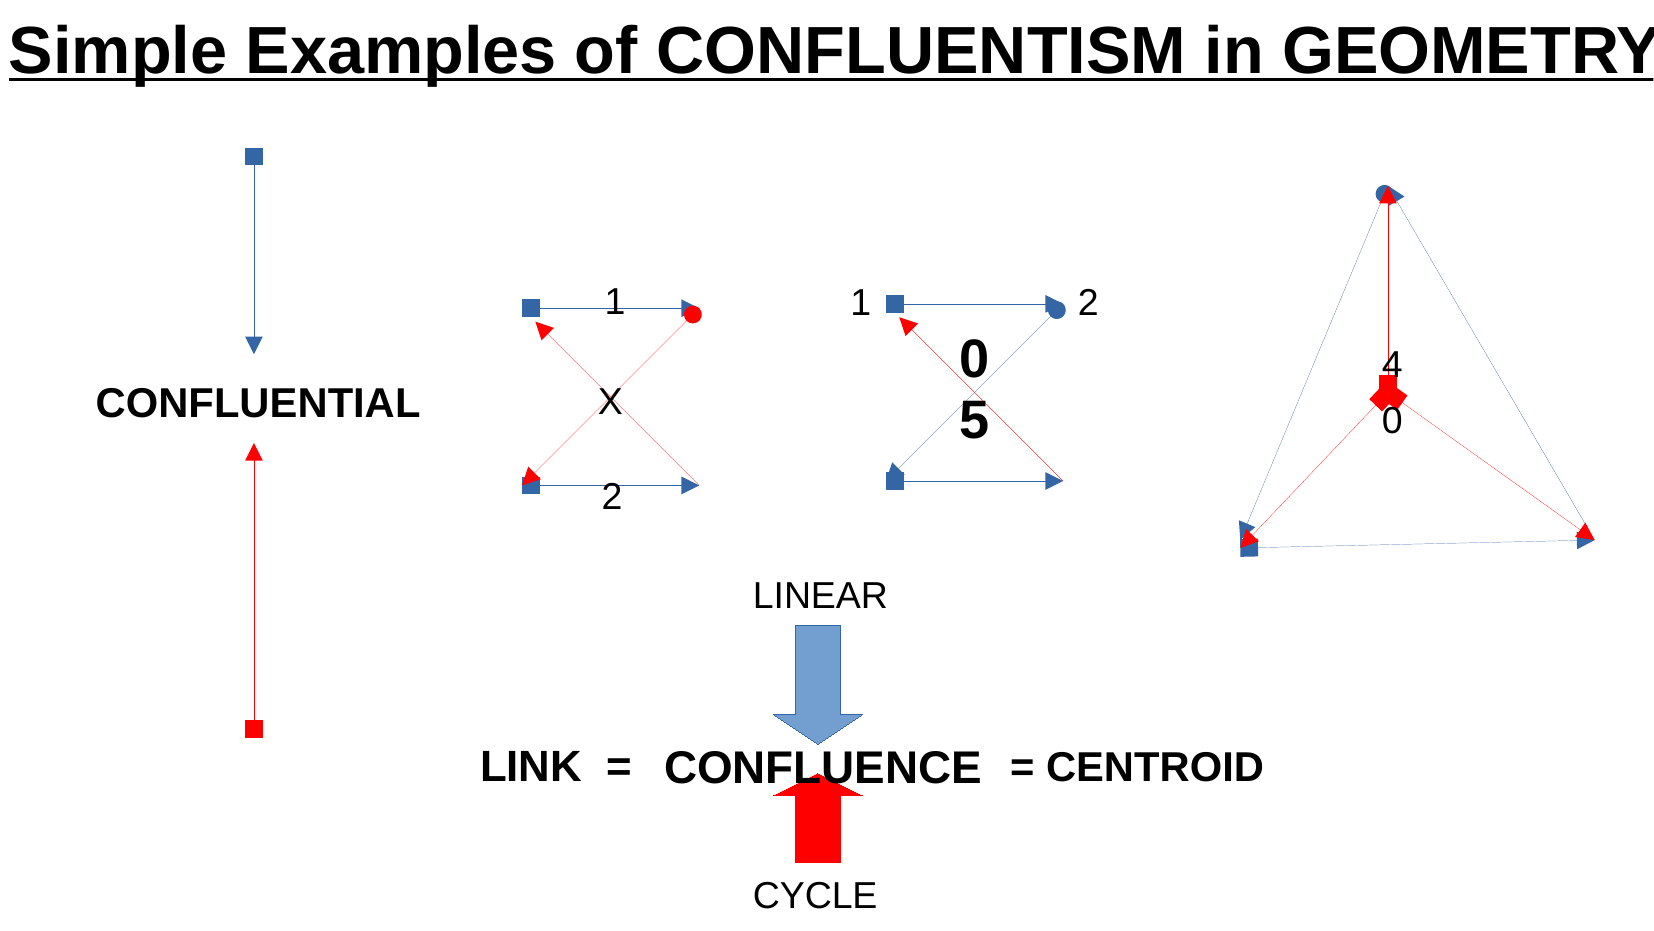

Simple Examples of CONFLUENTISM in GEOMETRY
1
1
2
0
5
4
CONFLUENTIAL
X
0
2
 LINEAR
 LINK = = CENTROID
 CYCLE
CONFLUENCE